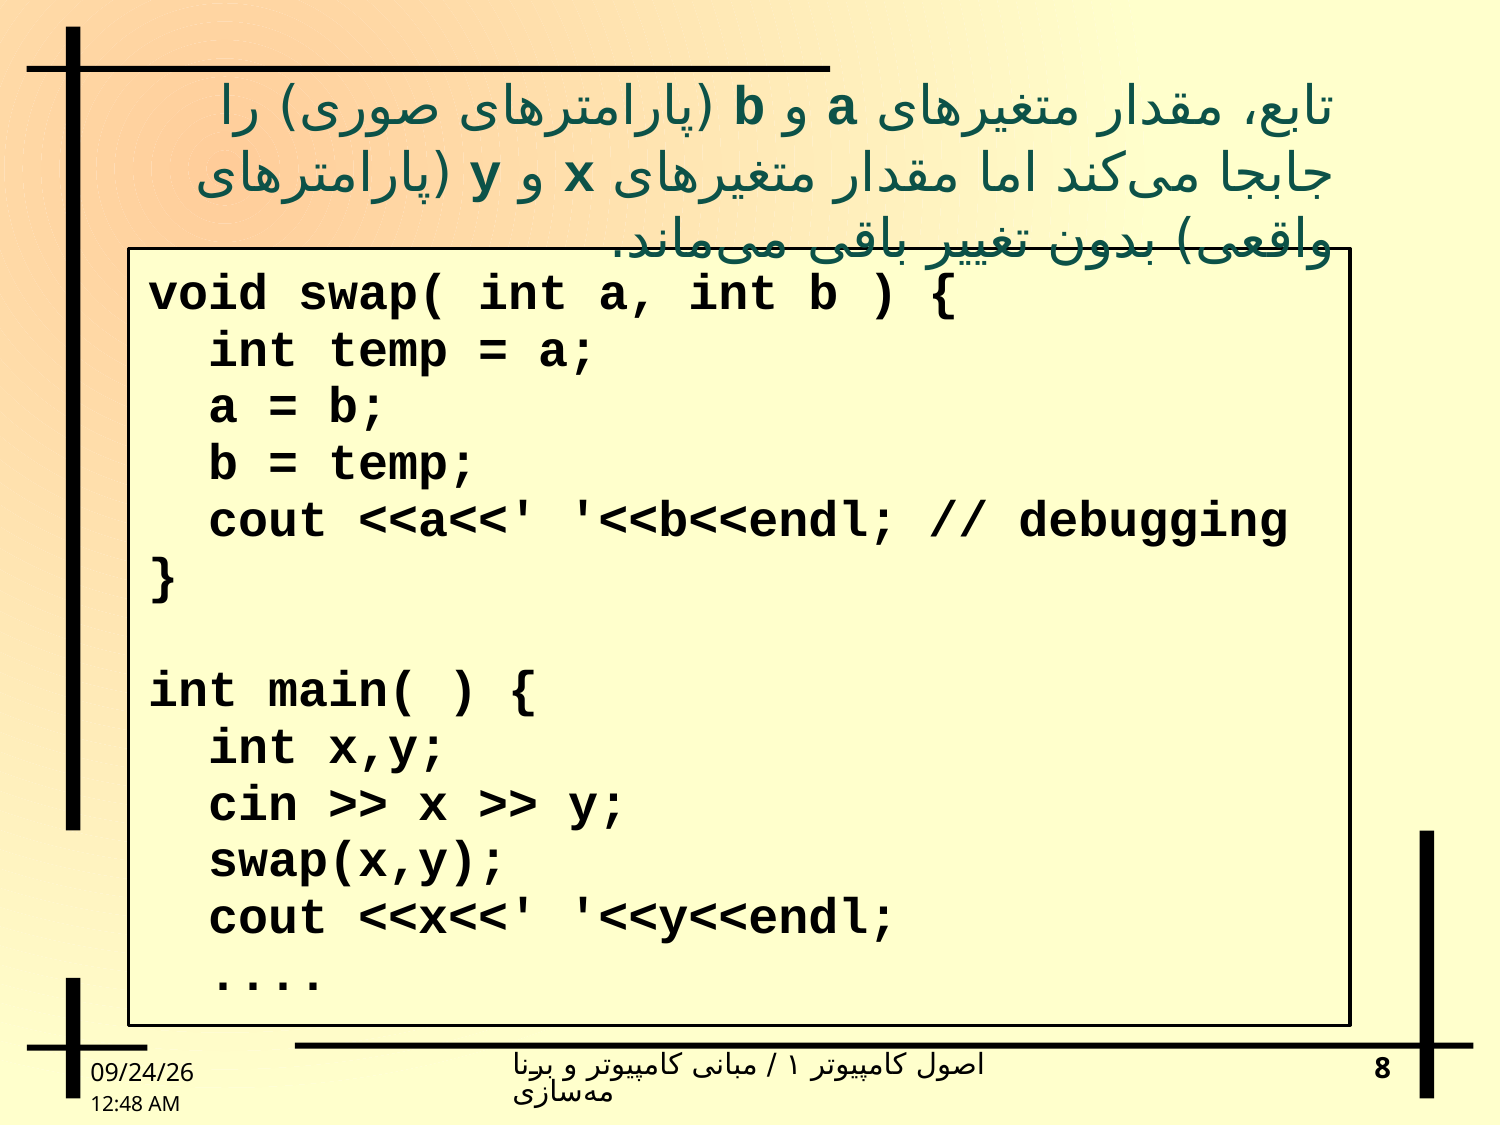

تابع، مقدار متغیرهای a و b (پارامترهای صوری) را جابجا می‌کند اما مقدار متغیرهای x و y (پارامترهای واقعی) بدون تغییر باقی می‌ماند.
# void swap( int a, int b ) {
 int temp = a;
 a = b;
 b = temp;
 cout <<a<<' '<<b<<endl; // debugging
}
int main( ) {
 int x,y;
 cin >> x >> y;
 swap(x,y);
 cout <<x<<' '<<y<<endl;
 ....
اصول کامپیوتر ۱ / مبانی کامپیوتر و برنامه‌سازی
8